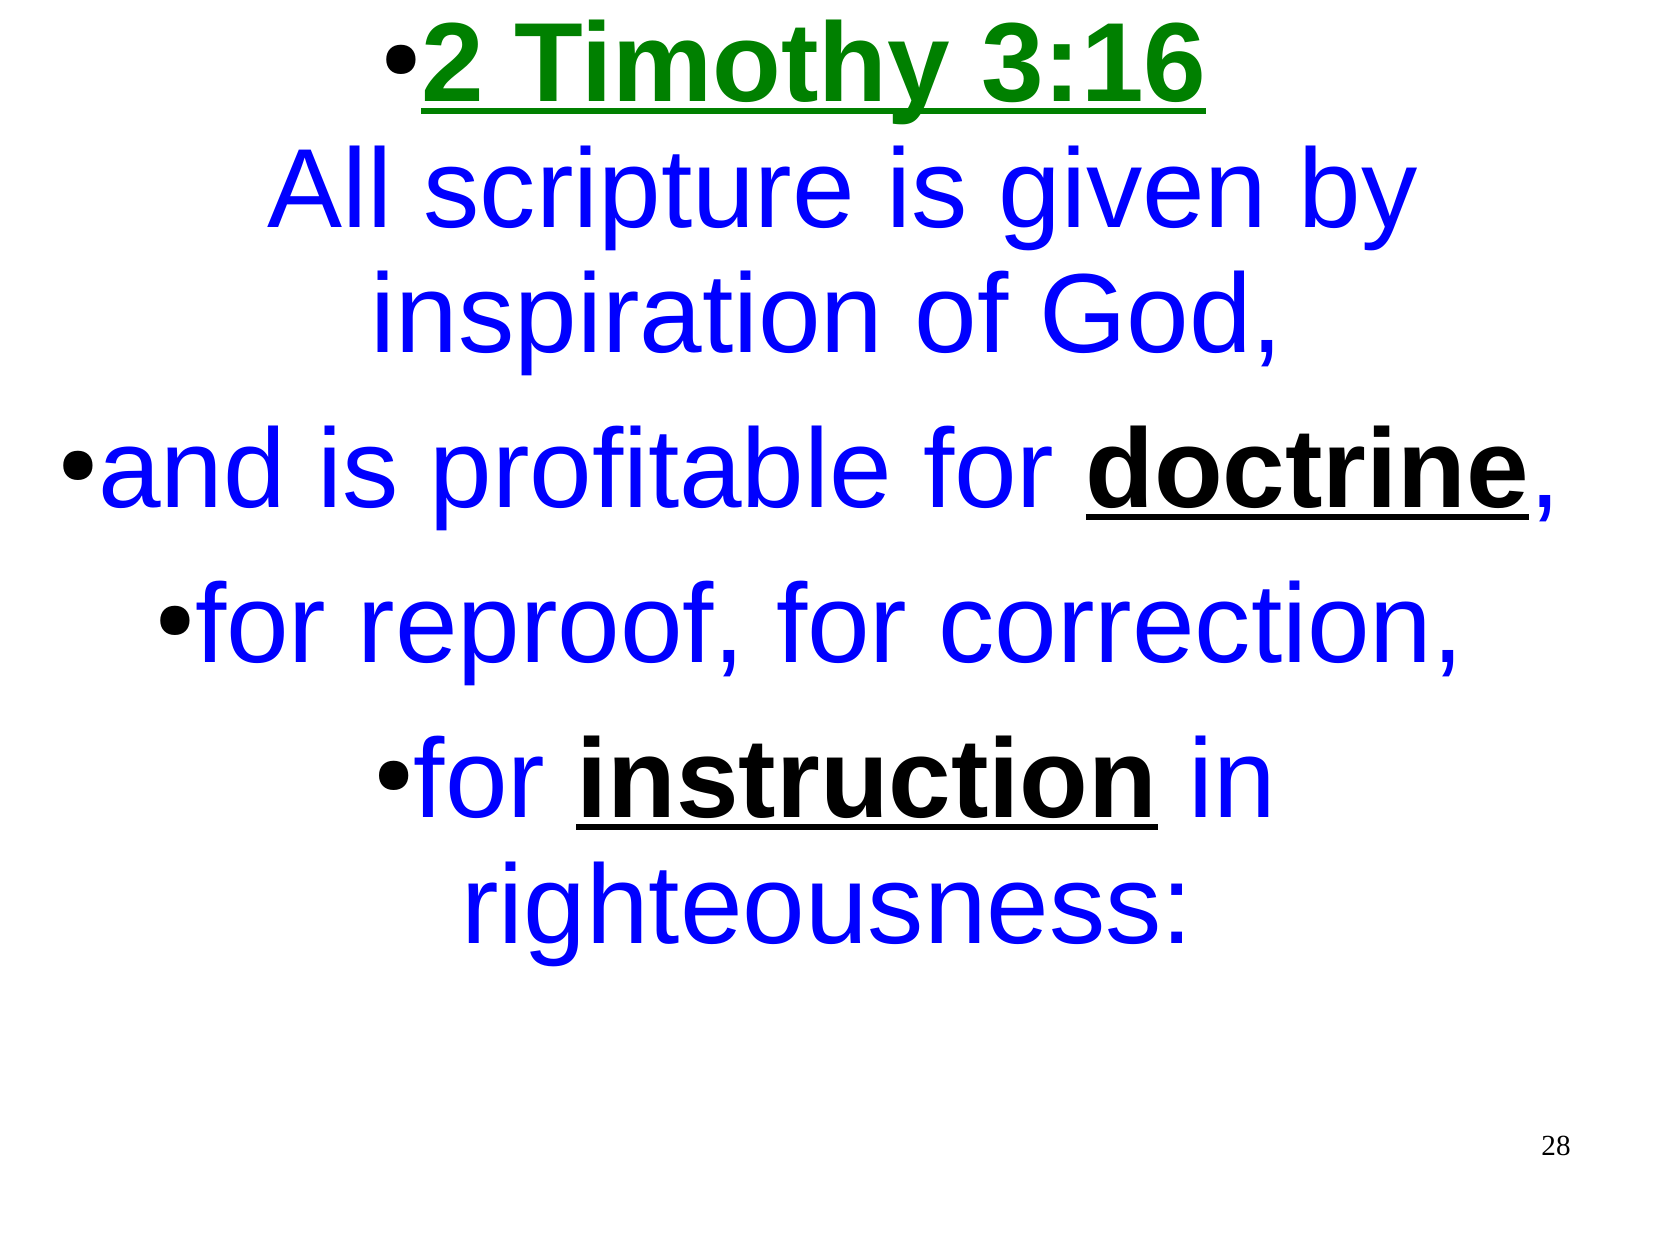

# 2 Timothy 3:16  All scripture is given by inspiration of God,
and is profitable for doctrine,
for reproof, for correction,
for instruction in righteousness:
28